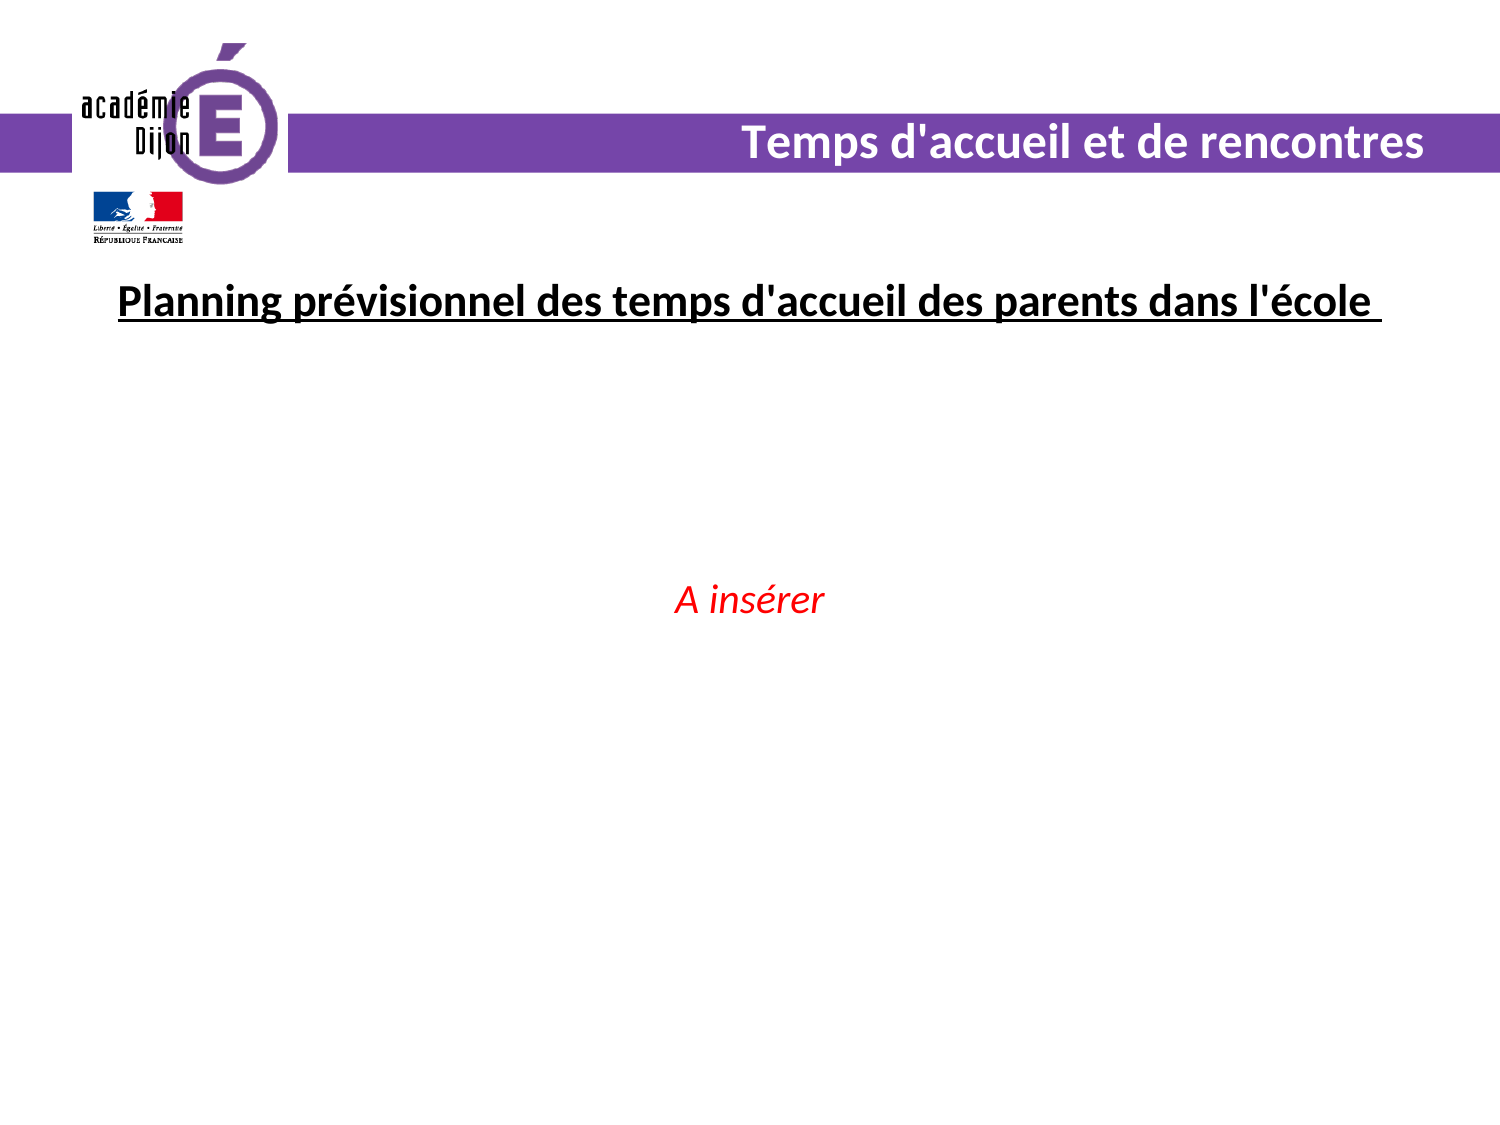

# Temps d'accueil et de rencontres
Planning prévisionnel des temps d'accueil des parents dans l'école
A insérer